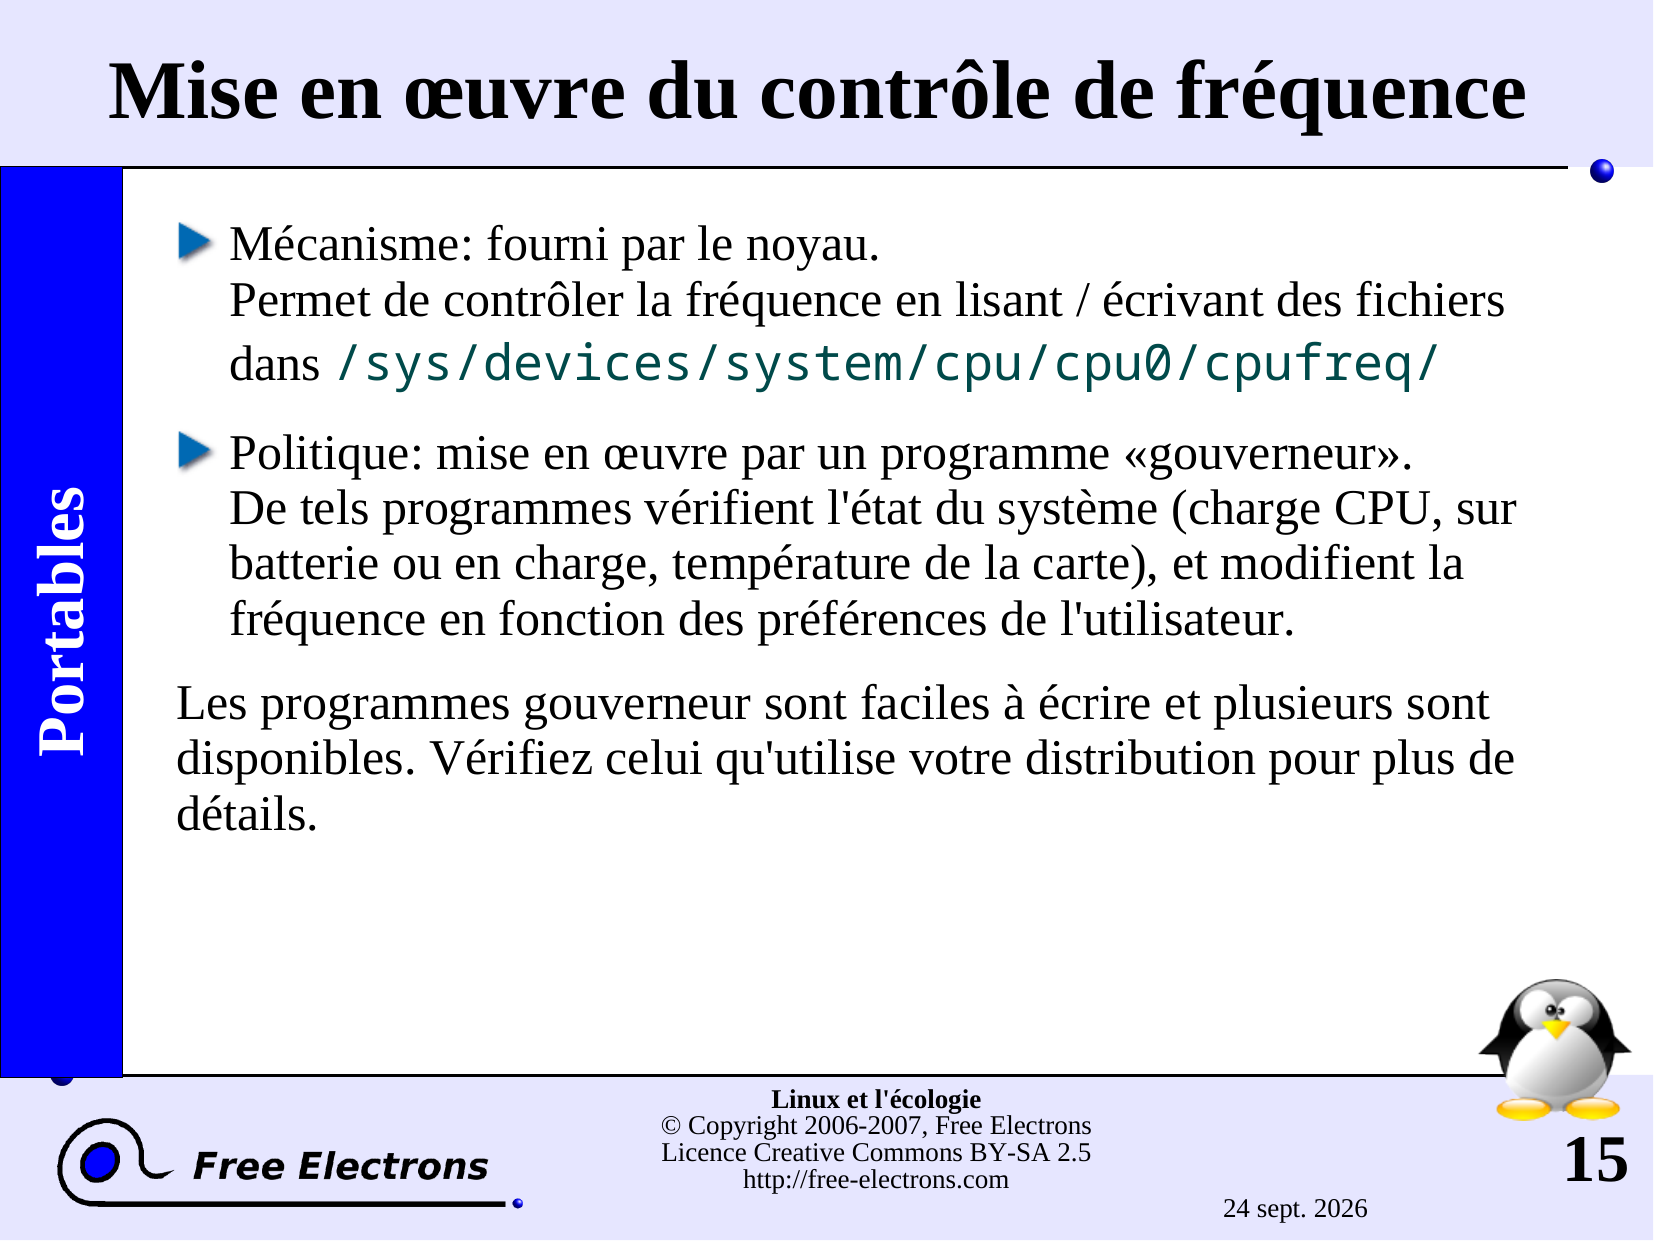

# Mise en œuvre du contrôle de fréquence
Mécanisme: fourni par le noyau.
Permet de contrôler la fréquence en lisant / écrivant des fichiers
dans /sys/devices/system/cpu/cpu0/cpufreq/
Politique: mise en œuvre par un programme «gouverneur».
De tels programmes vérifient l'état du système (charge CPU, sur batterie ou en charge, température de la carte), et modifient la fréquence en fonction des préférences de l'utilisateur.
Les programmes gouverneur sont faciles à écrire et plusieurs sont disponibles. Vérifiez celui qu'utilise votre distribution pour plus de détails.
Portables